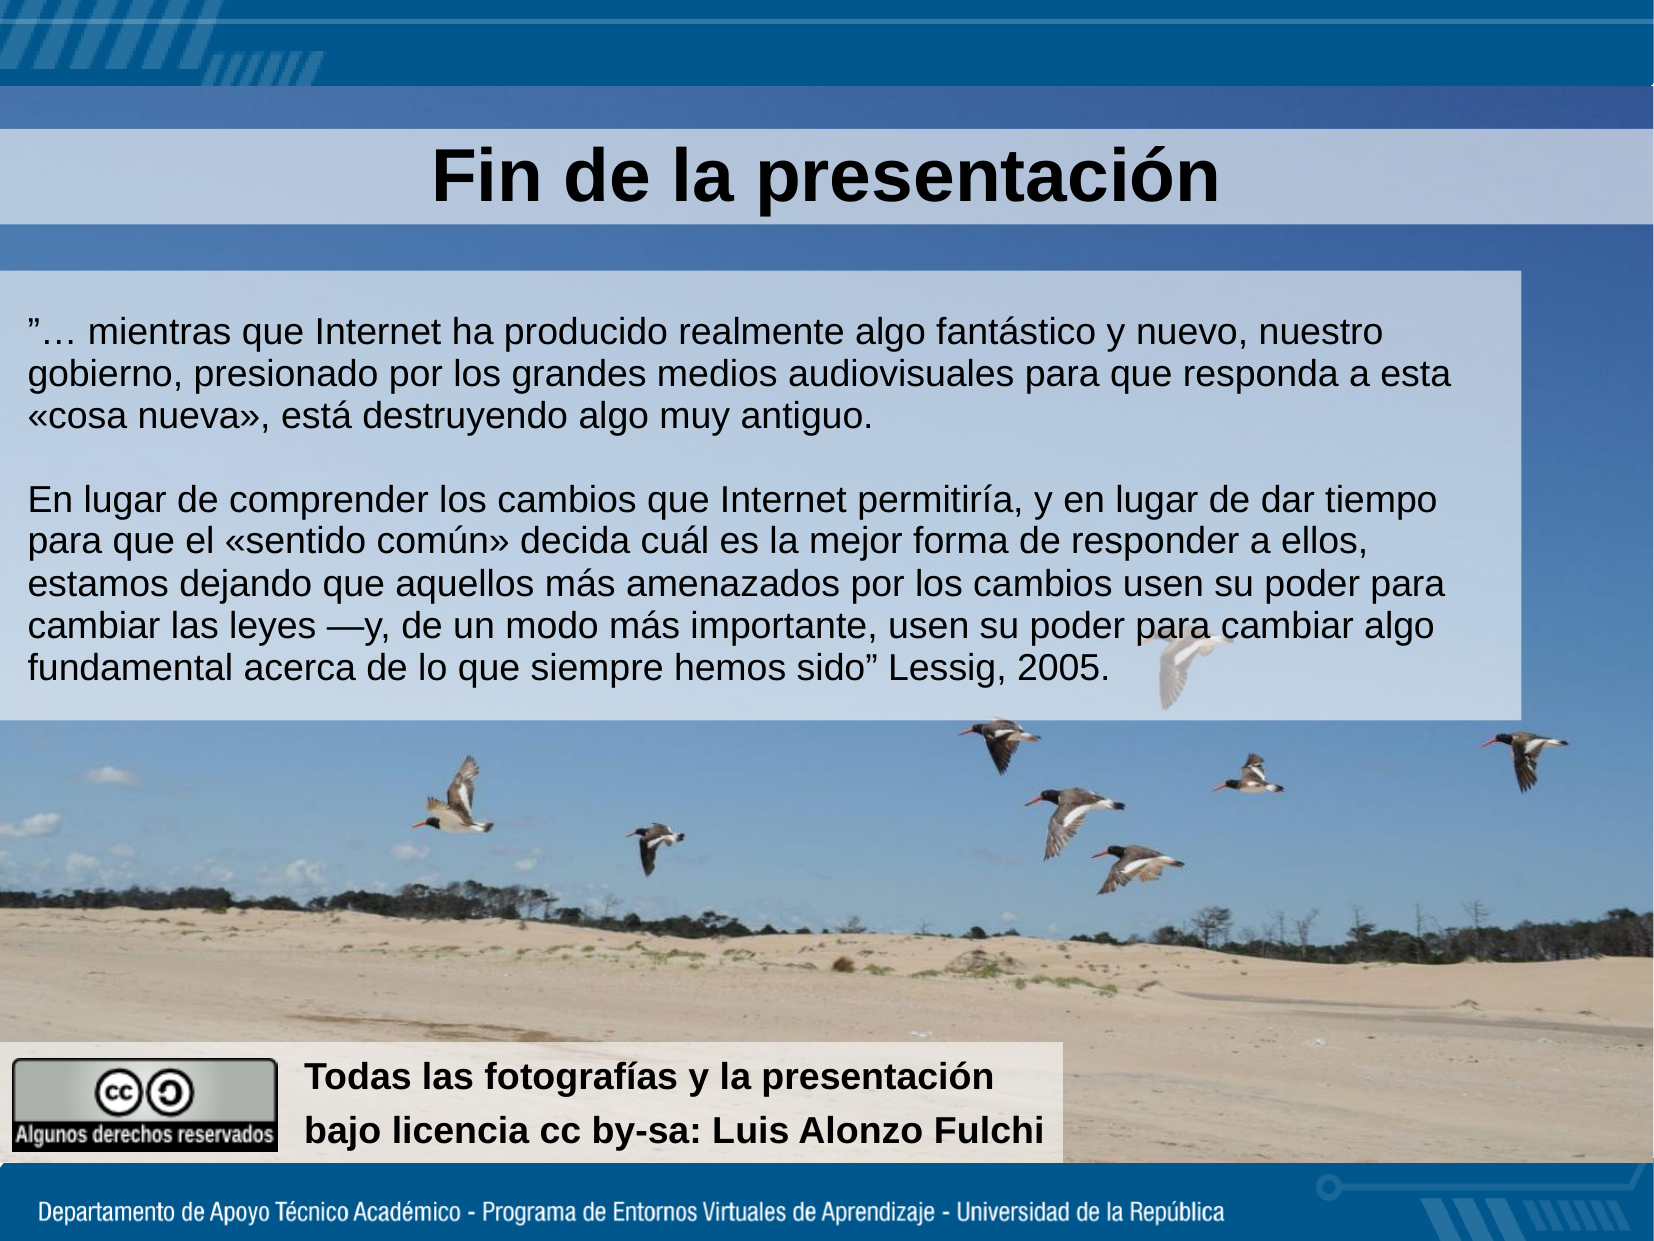

Fin de la presentación
# ”… mientras que Internet ha producido realmente algo fantástico y nuevo, nuestro gobierno, presionado por los grandes medios audiovisuales para que responda a esta «cosa nueva», está destruyendo algo muy antiguo.
En lugar de comprender los cambios que Internet permitiría, y en lugar de dar tiempo para que el «sentido común» decida cuál es la mejor forma de responder a ellos, estamos dejando que aquellos más amenazados por los cambios usen su poder para cambiar las leyes —y, de un modo más importante, usen su poder para cambiar algo fundamental acerca de lo que siempre hemos sido” Lessig, 2005.
Todas las fotografías y la presentación
bajo licencia cc by-sa: Luis Alonzo Fulchi